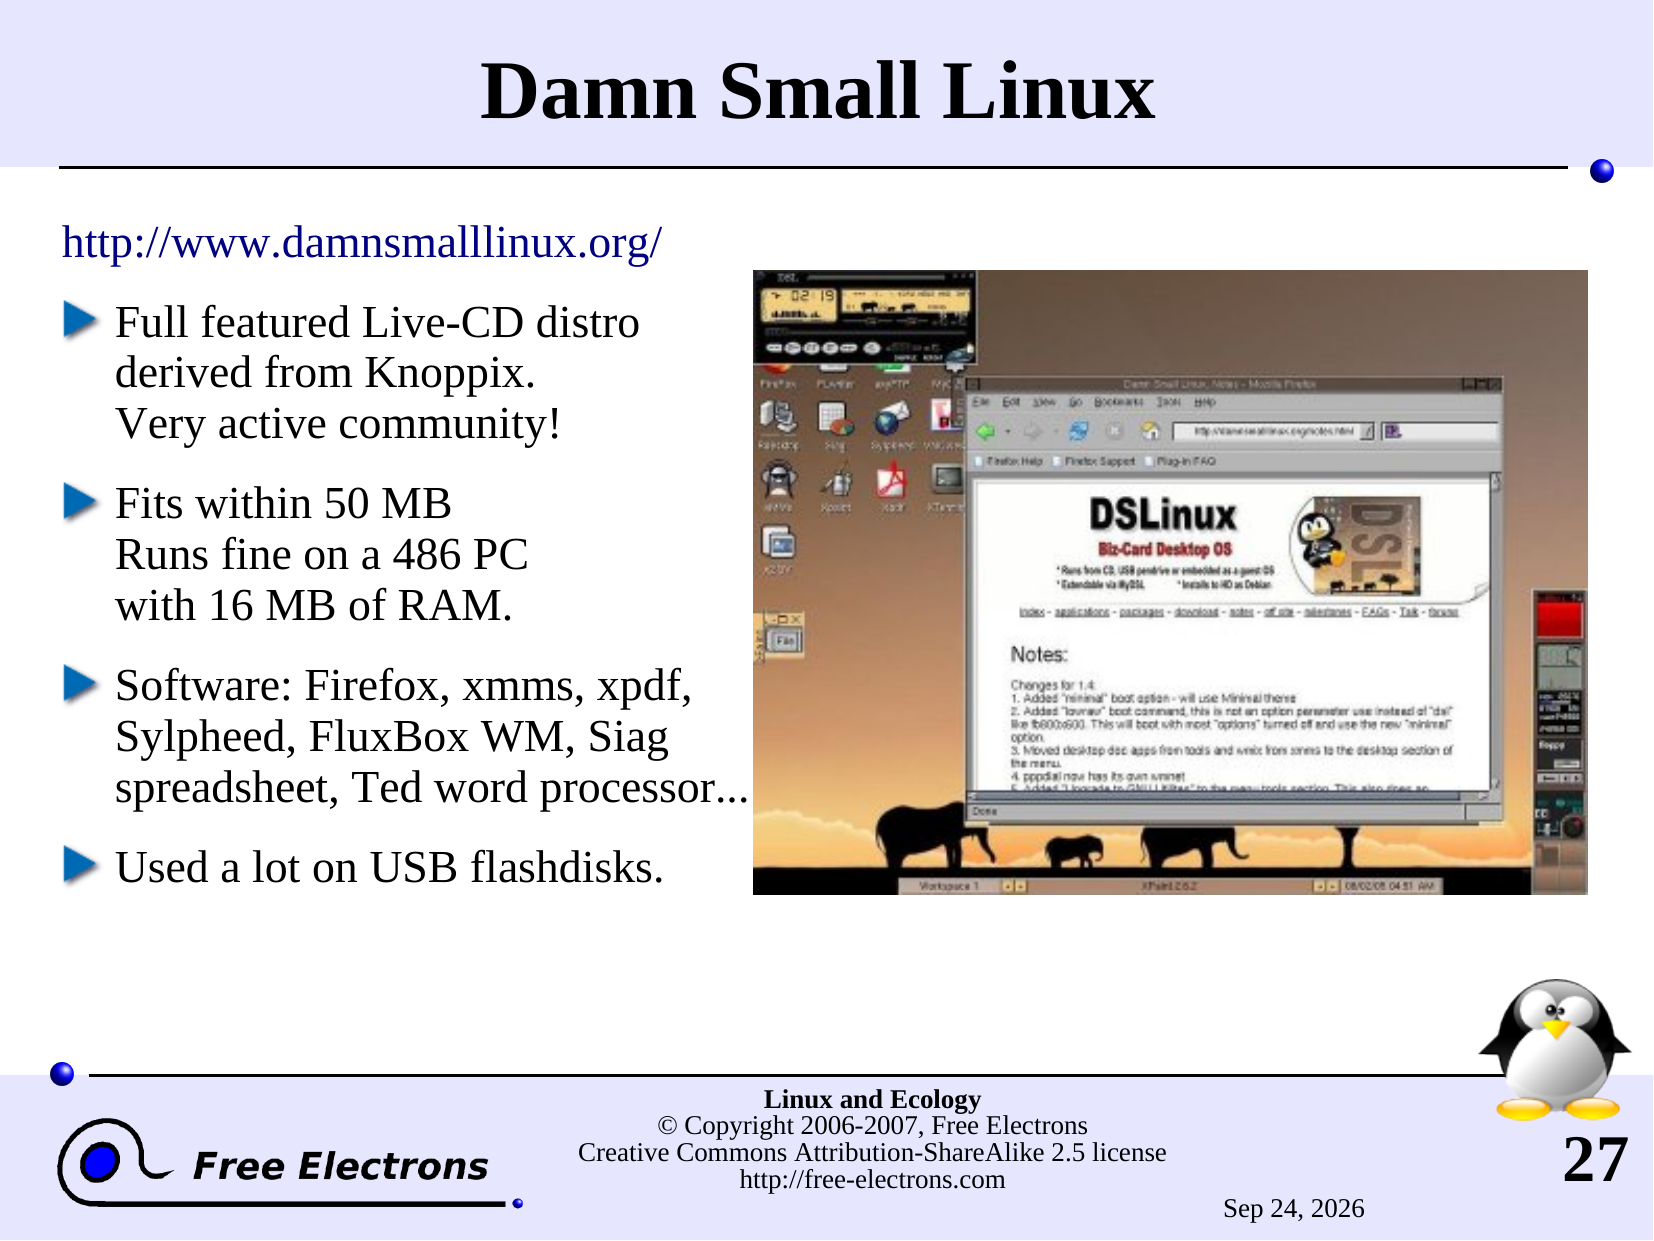

# Damn Small Linux
http://www.damnsmalllinux.org/
Full featured Live-CD distro
derived from Knoppix.
Very active community!
Fits within 50 MB
Runs fine on a 486 PC
with 16 MB of RAM.
Software: Firefox, xmms, xpdf,
Sylpheed, FluxBox WM, Siag
spreadsheet, Ted word processor...
Used a lot on USB flashdisks.